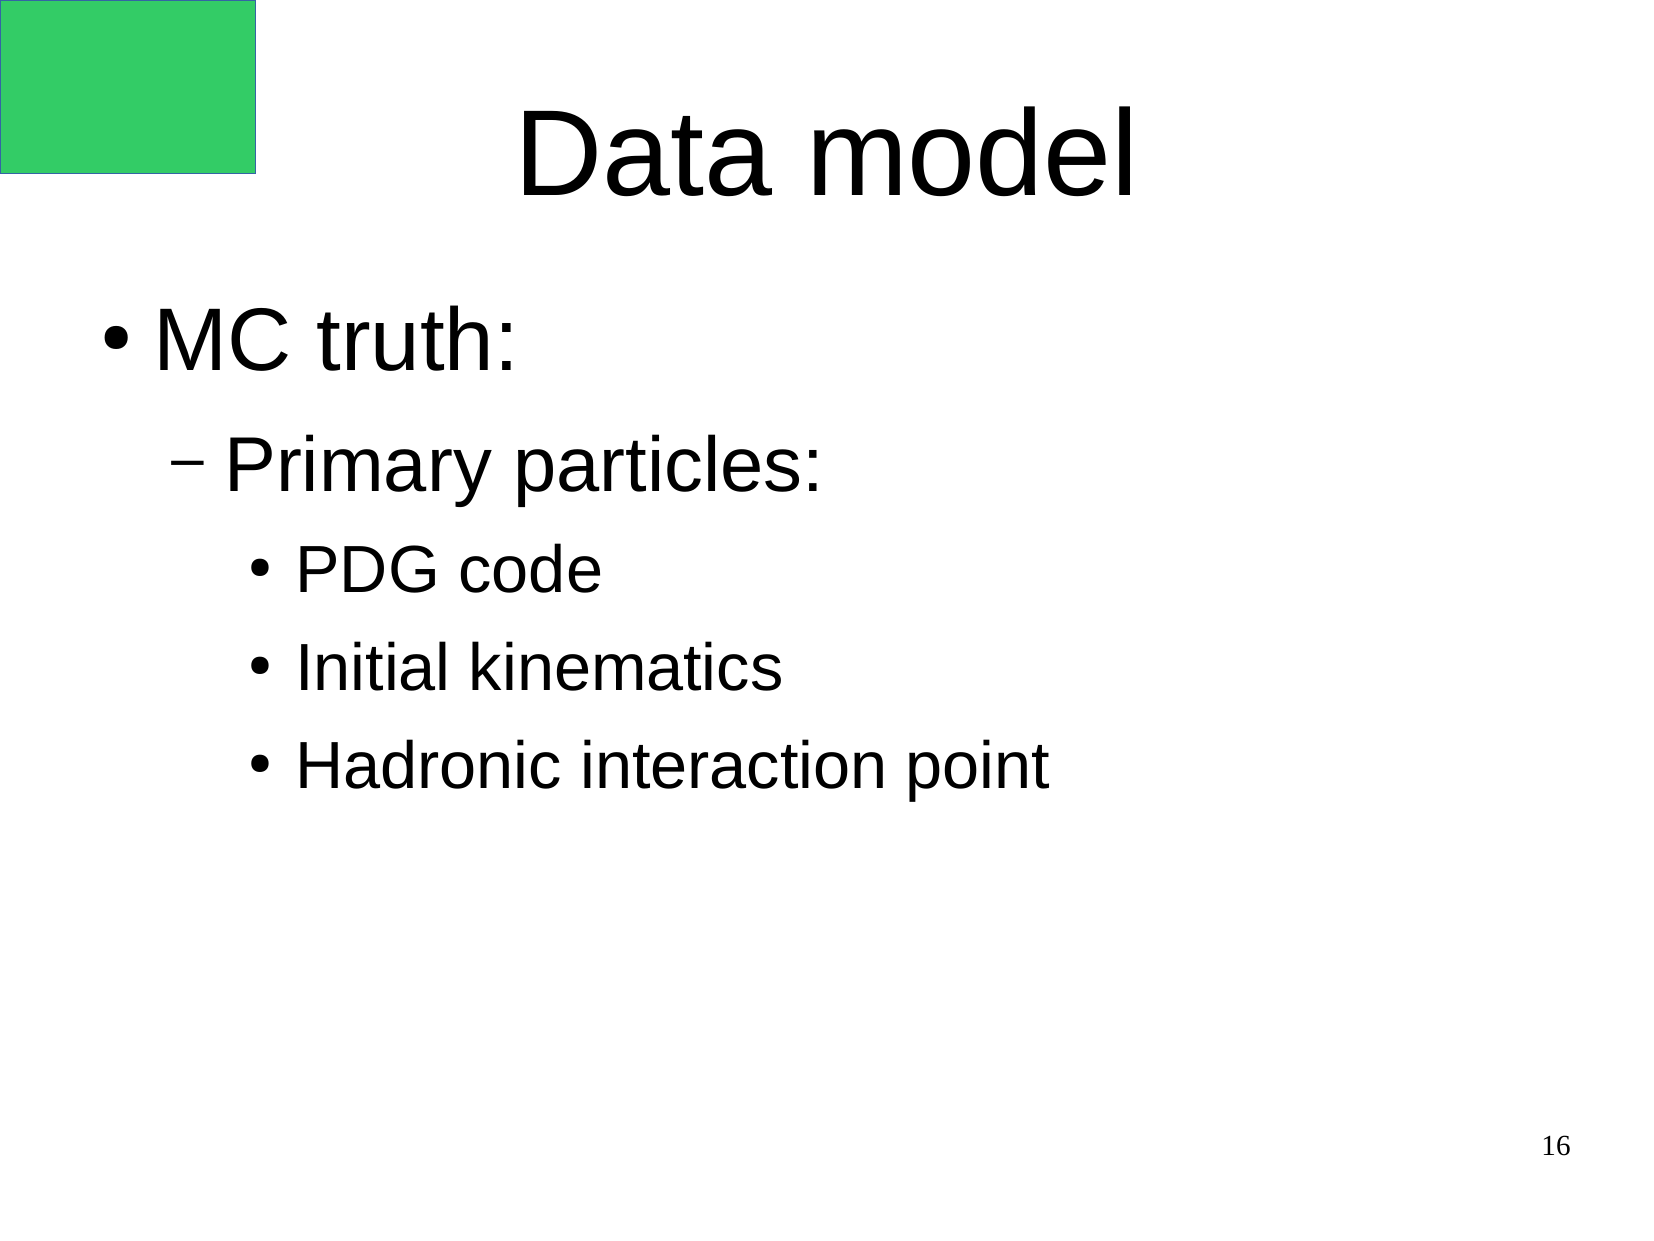

# Data model
MC truth:
Primary particles:
PDG code
Initial kinematics
Hadronic interaction point
16